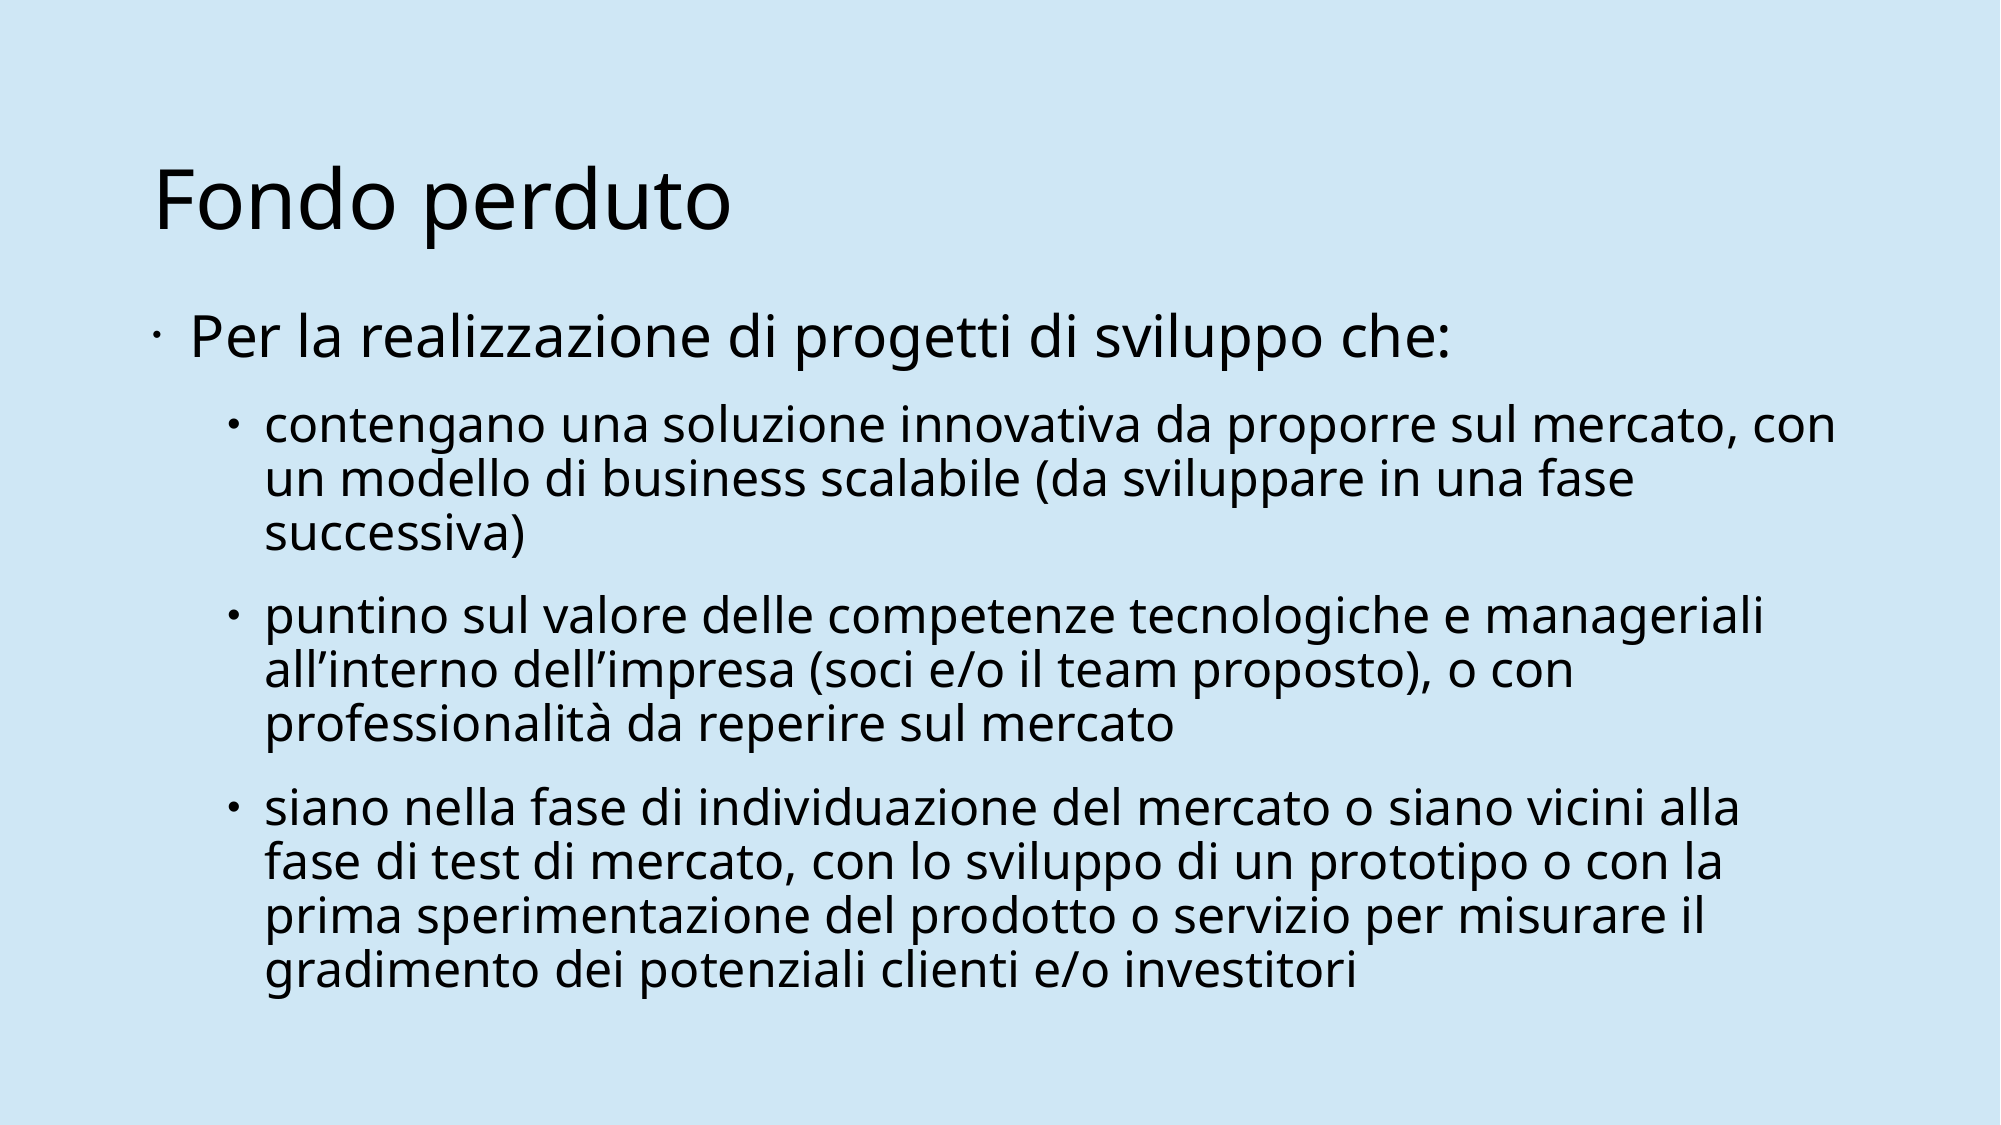

# Fondo perduto
Per la realizzazione di progetti di sviluppo che:
contengano una soluzione innovativa da proporre sul mercato, con un modello di business scalabile (da sviluppare in una fase successiva)
puntino sul valore delle competenze tecnologiche e manageriali all’interno dell’impresa (soci e/o il team proposto), o con professionalità da reperire sul mercato
siano nella fase di individuazione del mercato o siano vicini alla fase di test di mercato, con lo sviluppo di un prototipo o con la prima sperimentazione del prodotto o servizio per misurare il gradimento dei potenziali clienti e/o investitori